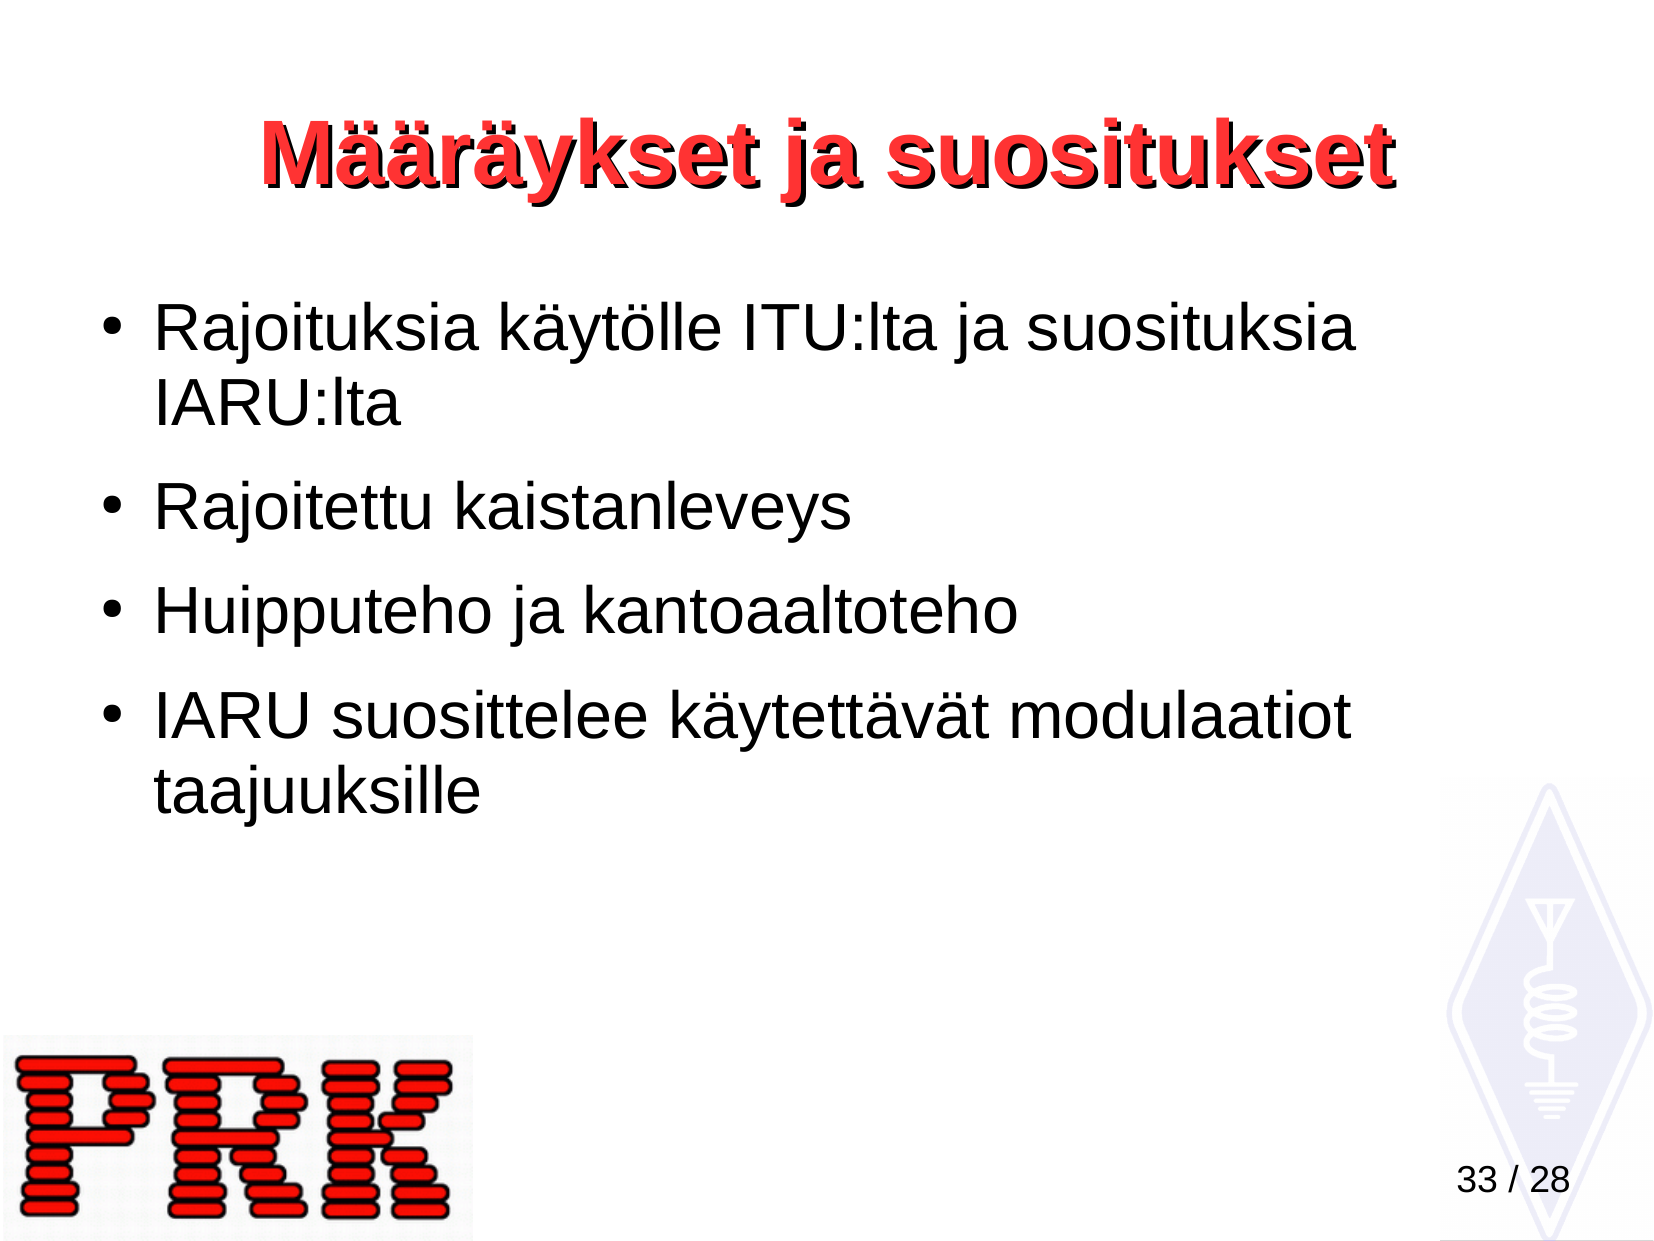

# Määräykset ja suositukset
Rajoituksia käytölle ITU:lta ja suosituksia IARU:lta
Rajoitettu kaistanleveys
Huipputeho ja kantoaaltoteho
IARU suosittelee käytettävät modulaatiot taajuuksille
33